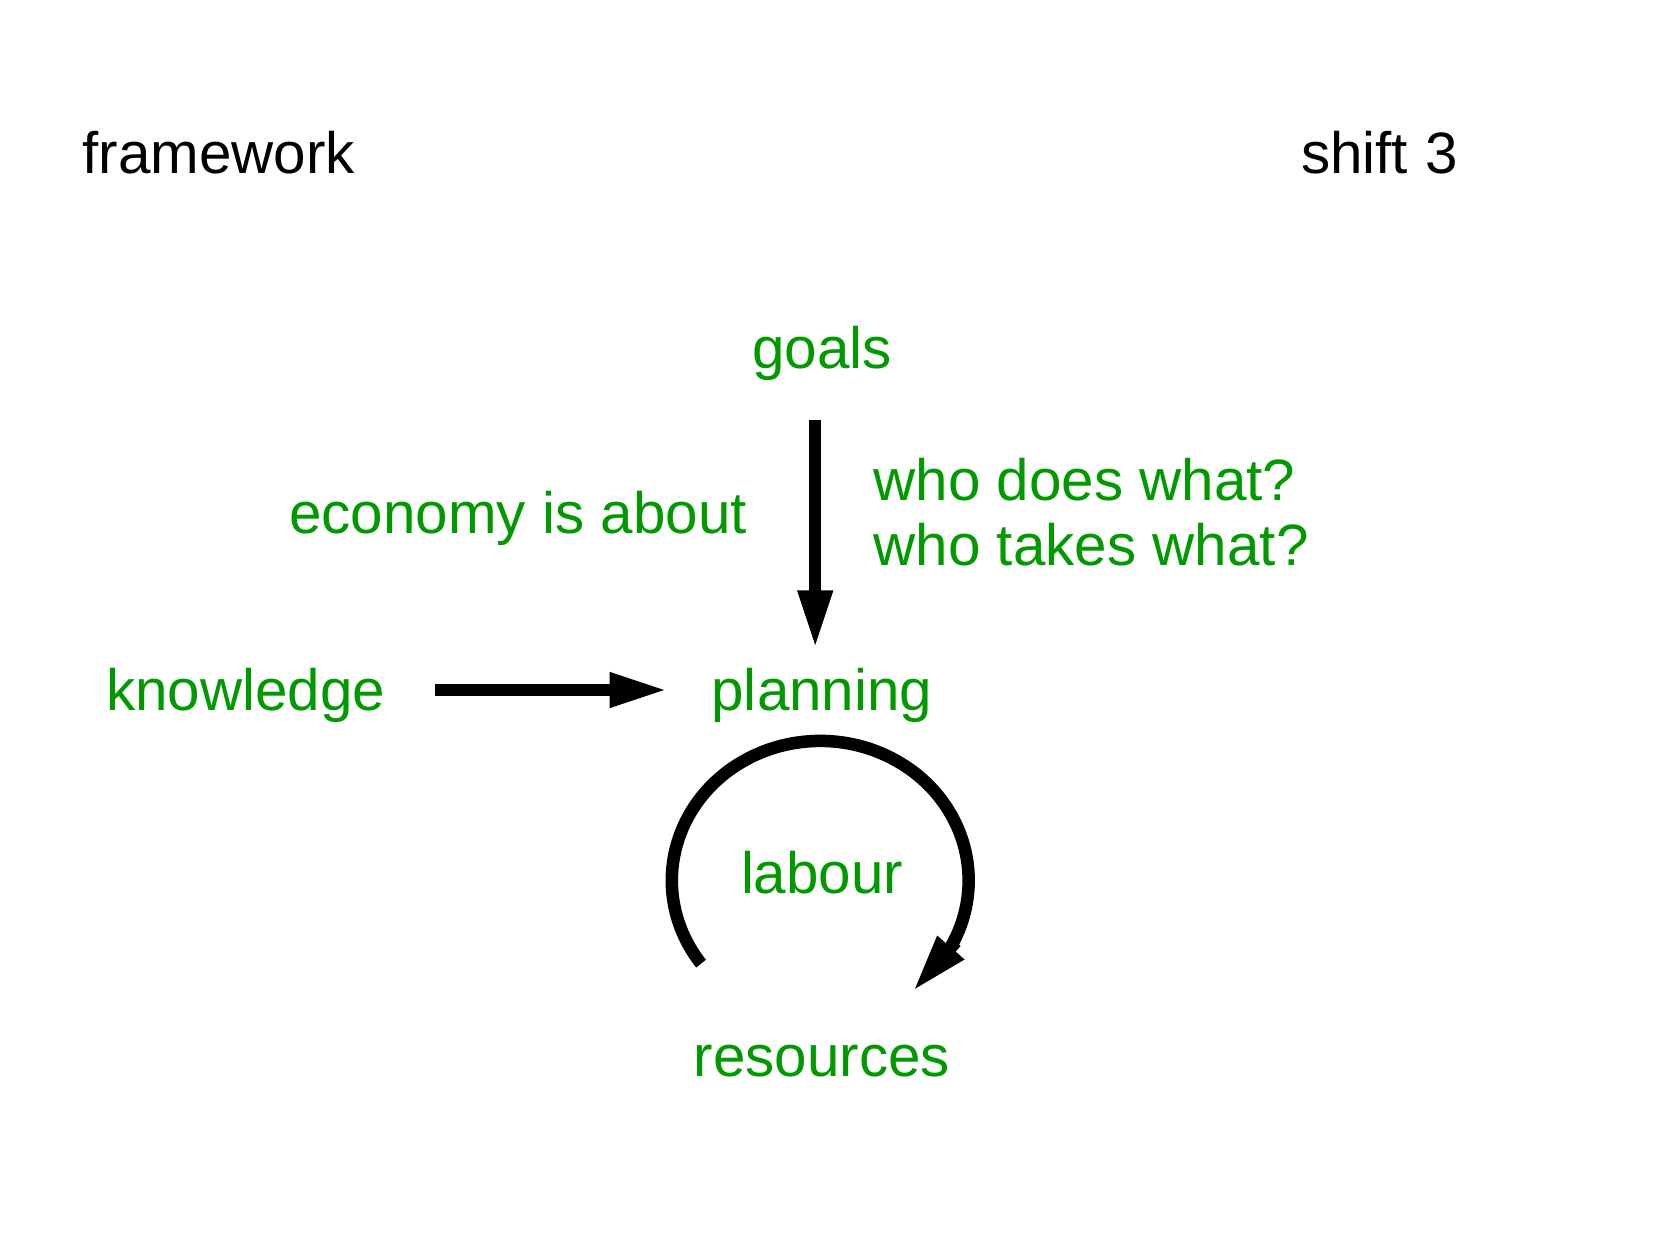

# framework
shift
3
goals
economy is about
who does what?
who takes what?
knowledge
planning
labour
resources